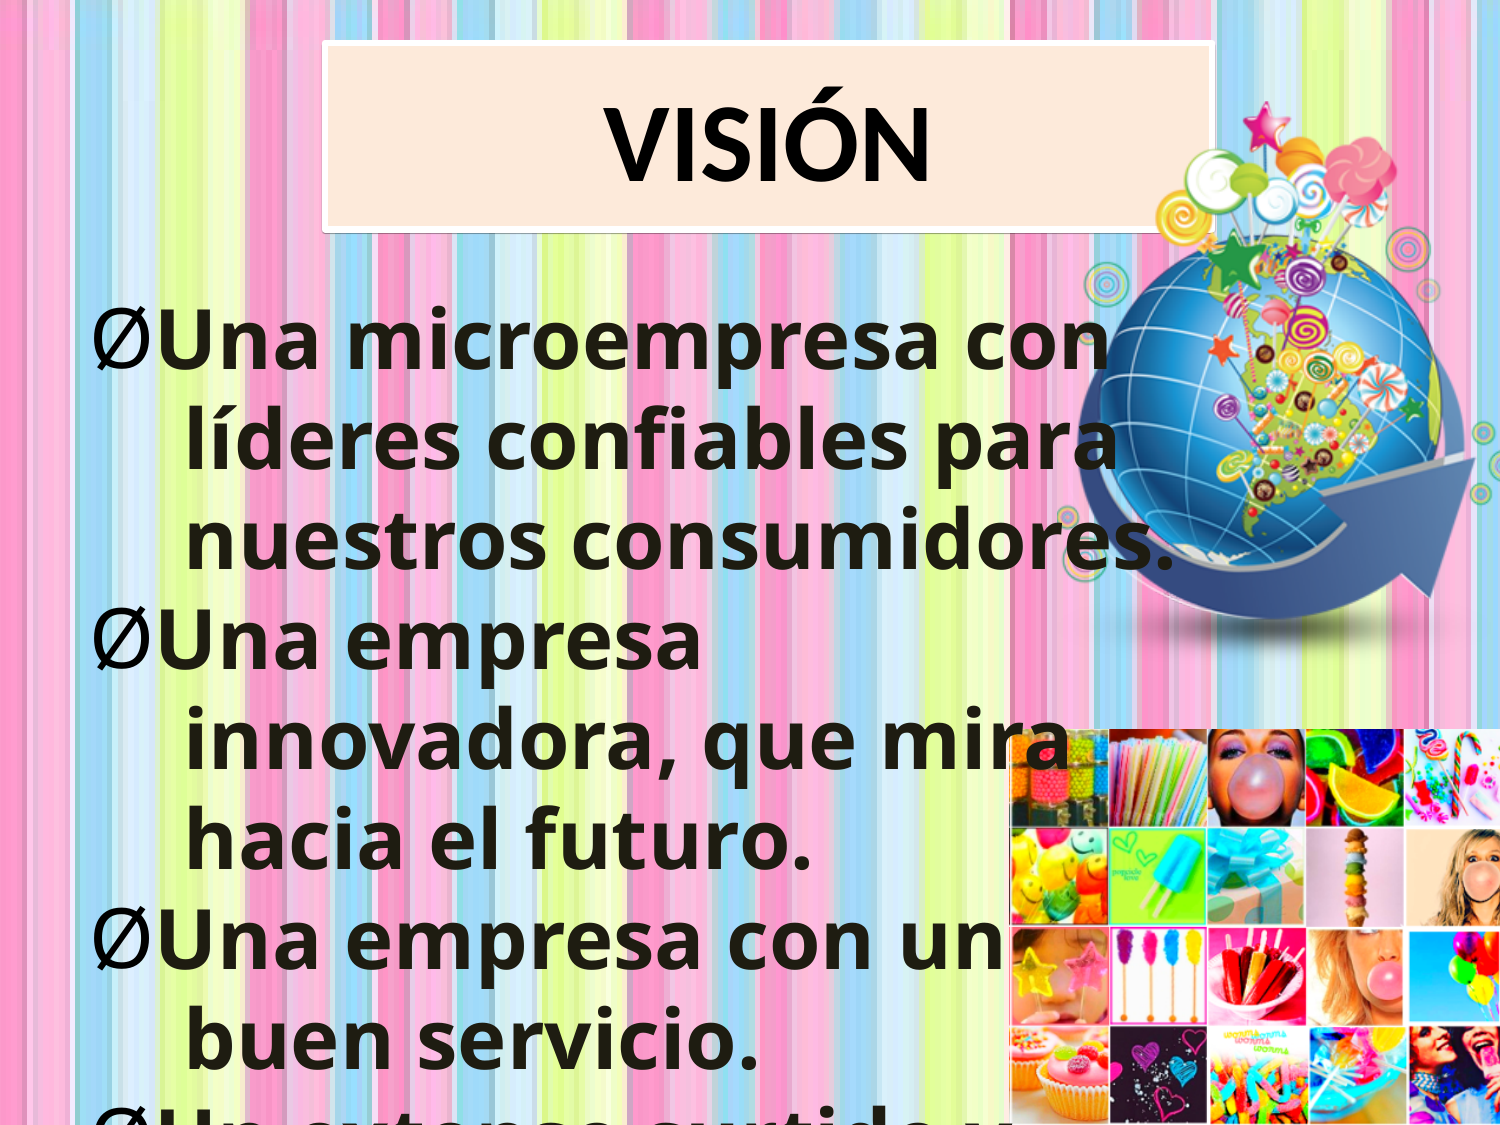

# Visión
Una microempresa con líderes confiables para nuestros consumidores.
Una empresa innovadora, que mira hacia el futuro.
Una empresa con un buen servicio.
Un extenso surtido y variedades a la petición del cliente.